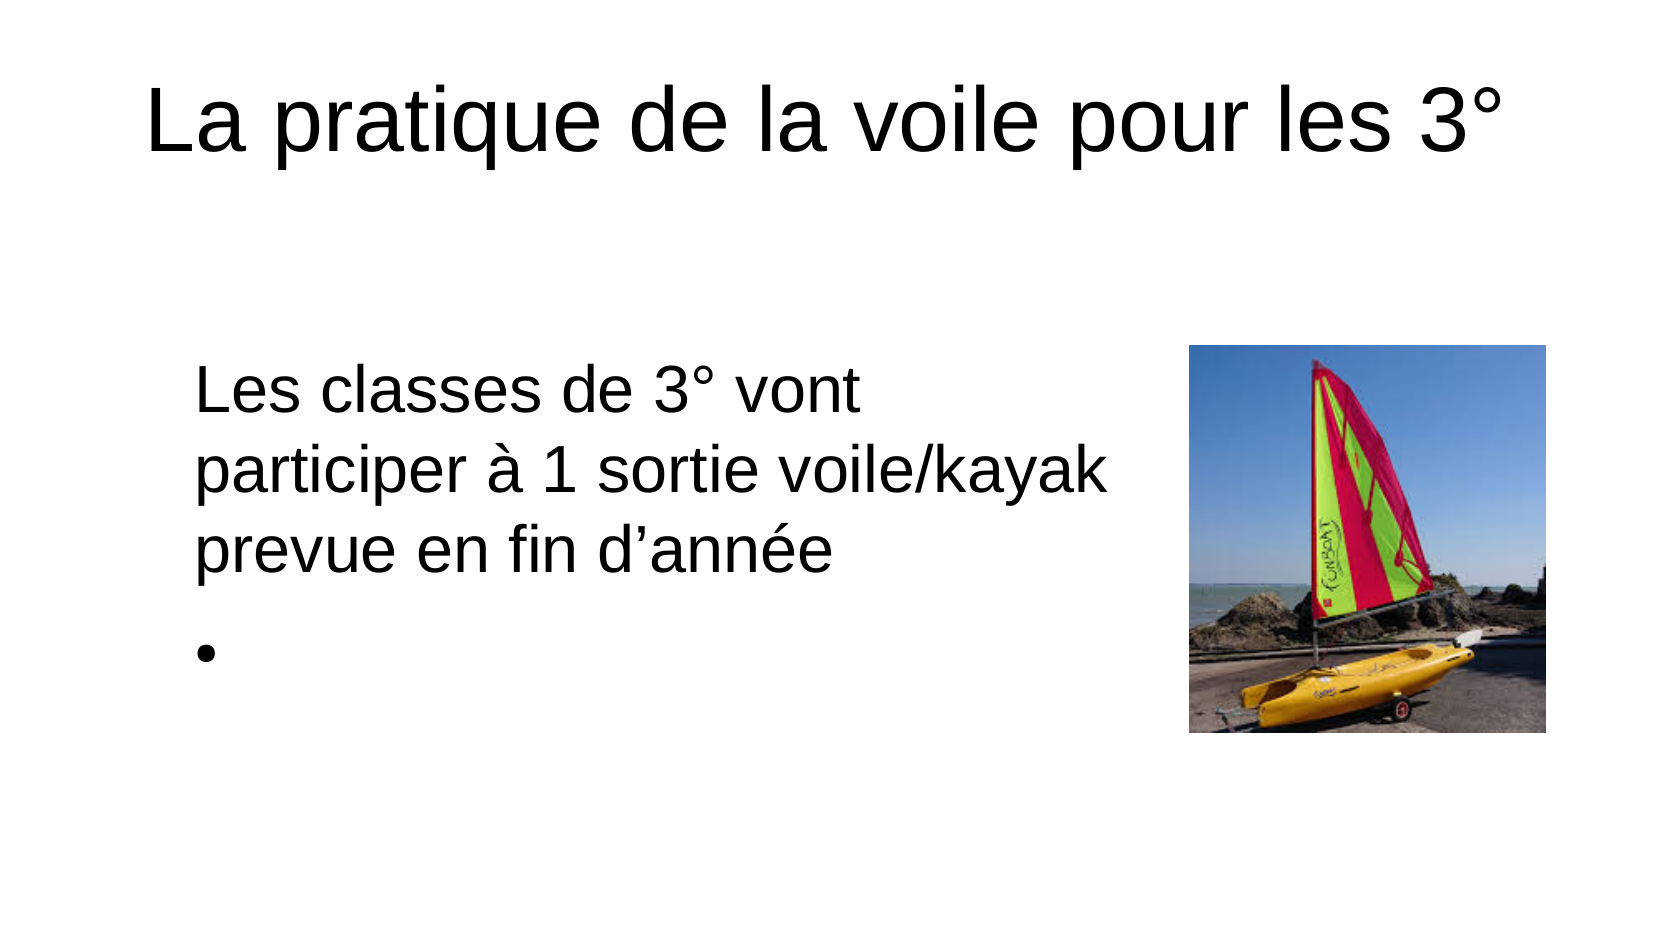

# La pratique de la voile pour les 3°
Les classes de 3° vont participer à 1 sortie voile/kayak prevue en fin d’année